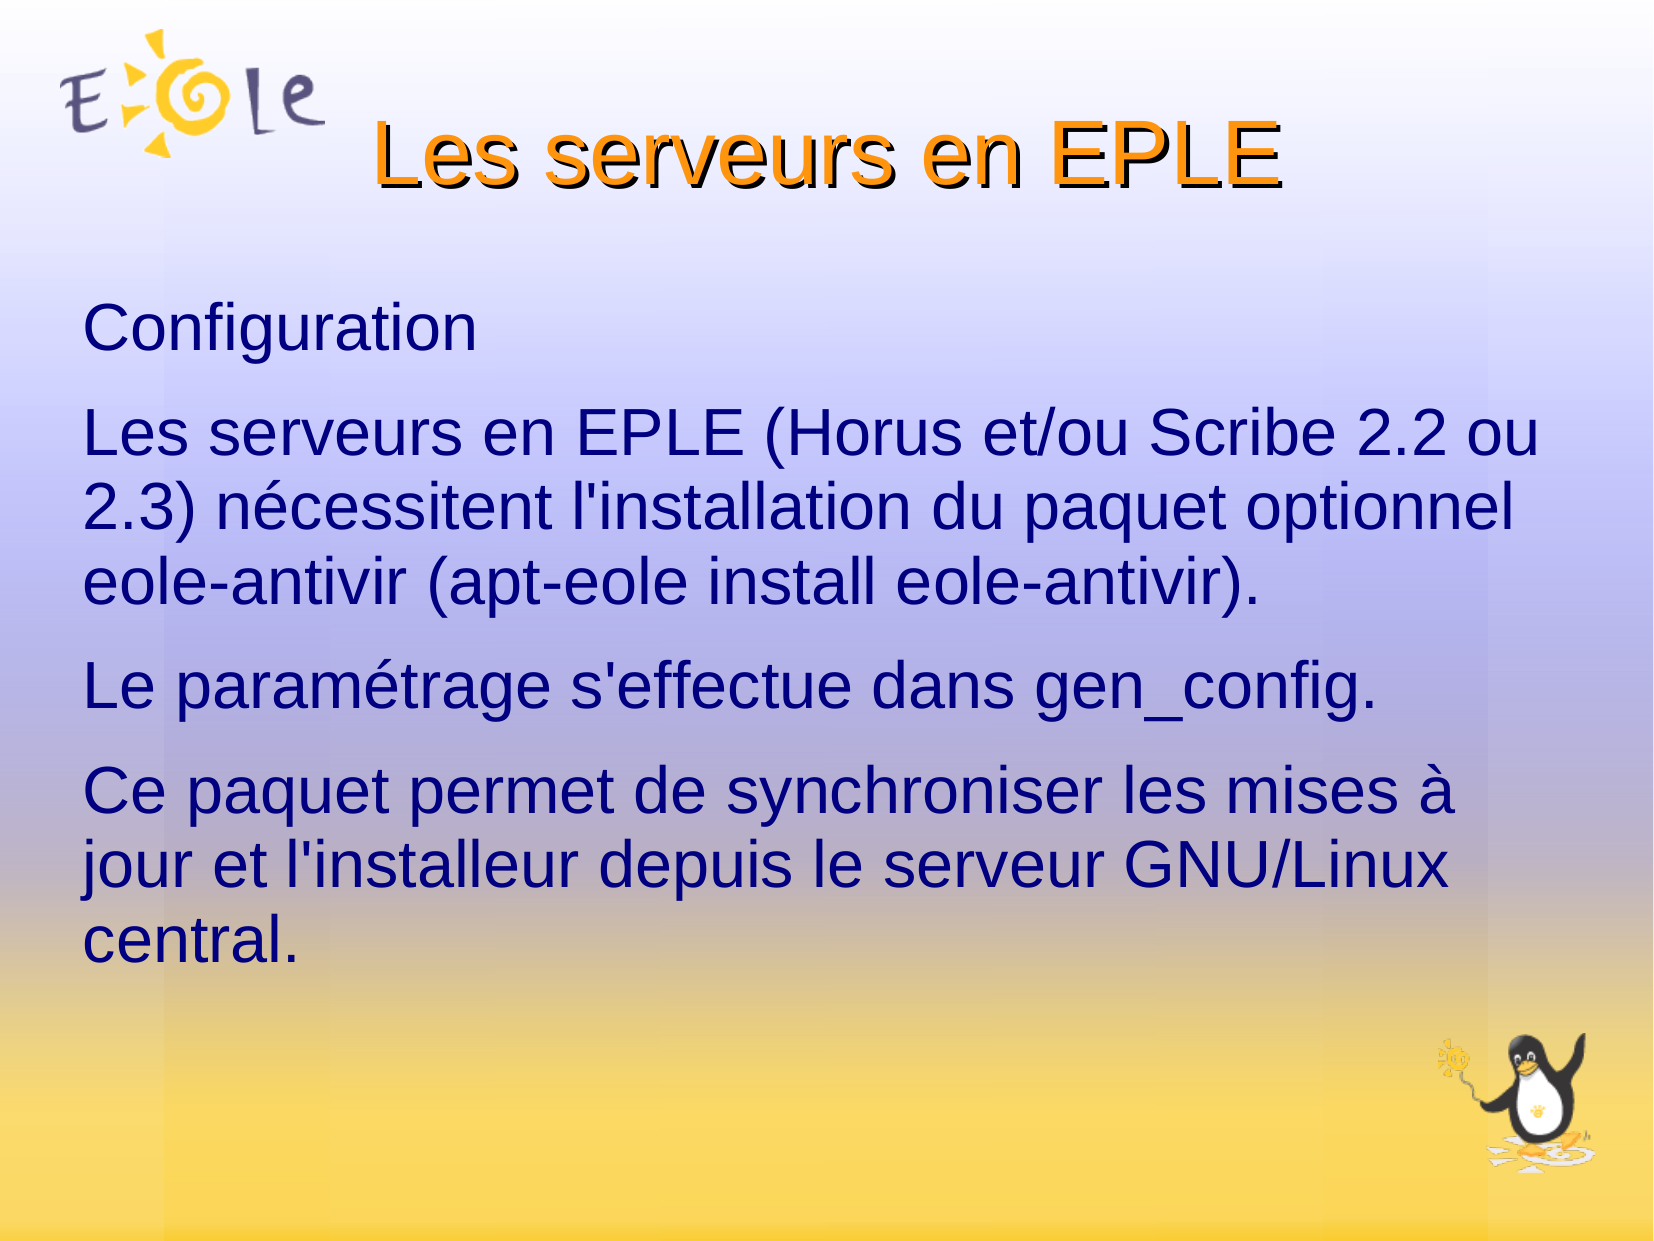

# Les serveurs en EPLE
Configuration
Les serveurs en EPLE (Horus et/ou Scribe 2.2 ou 2.3) nécessitent l'installation du paquet optionnel eole-antivir (apt-eole install eole-antivir).
Le paramétrage s'effectue dans gen_config.
Ce paquet permet de synchroniser les mises à jour et l'installeur depuis le serveur GNU/Linux central.